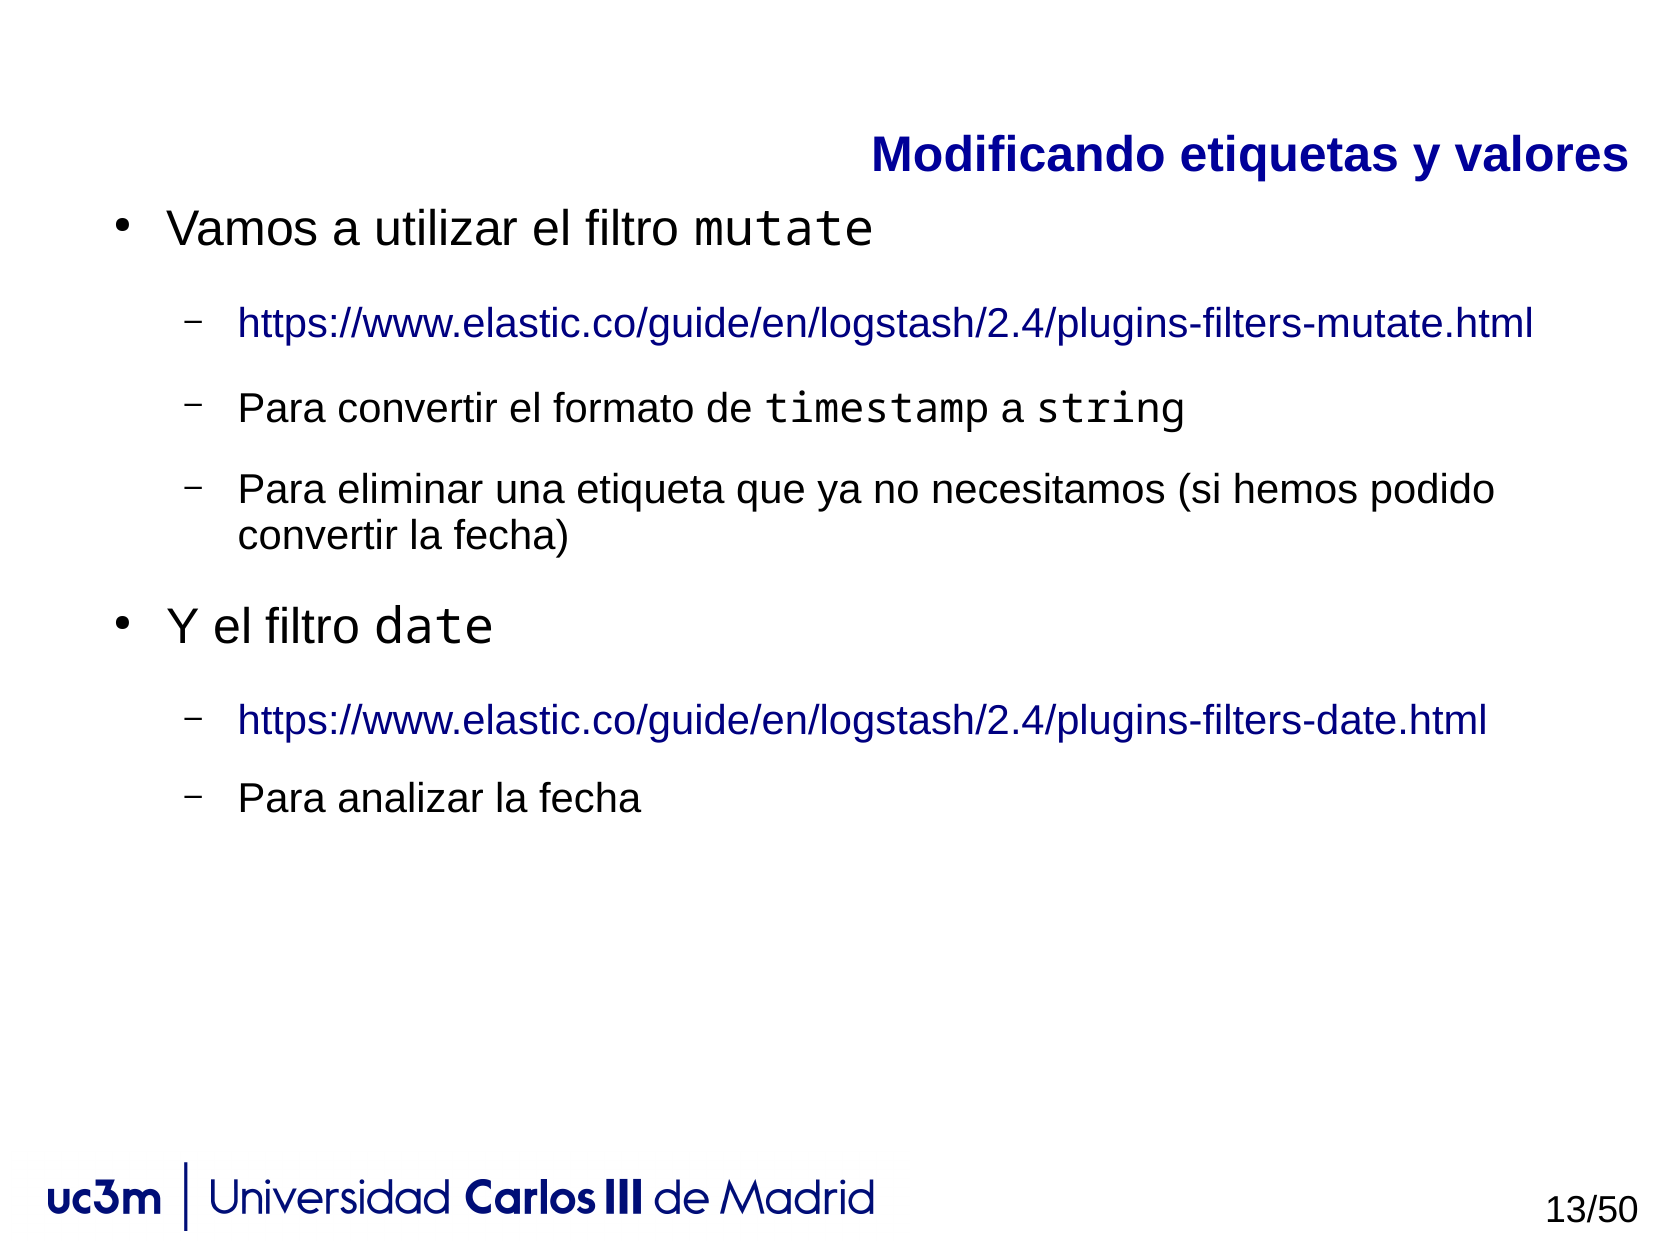

# Modificando etiquetas y valores
Vamos a utilizar el filtro mutate
https://www.elastic.co/guide/en/logstash/2.4/plugins-filters-mutate.html
Para convertir el formato de timestamp a string
Para eliminar una etiqueta que ya no necesitamos (si hemos podido convertir la fecha)
Y el filtro date
https://www.elastic.co/guide/en/logstash/2.4/plugins-filters-date.html
Para analizar la fecha